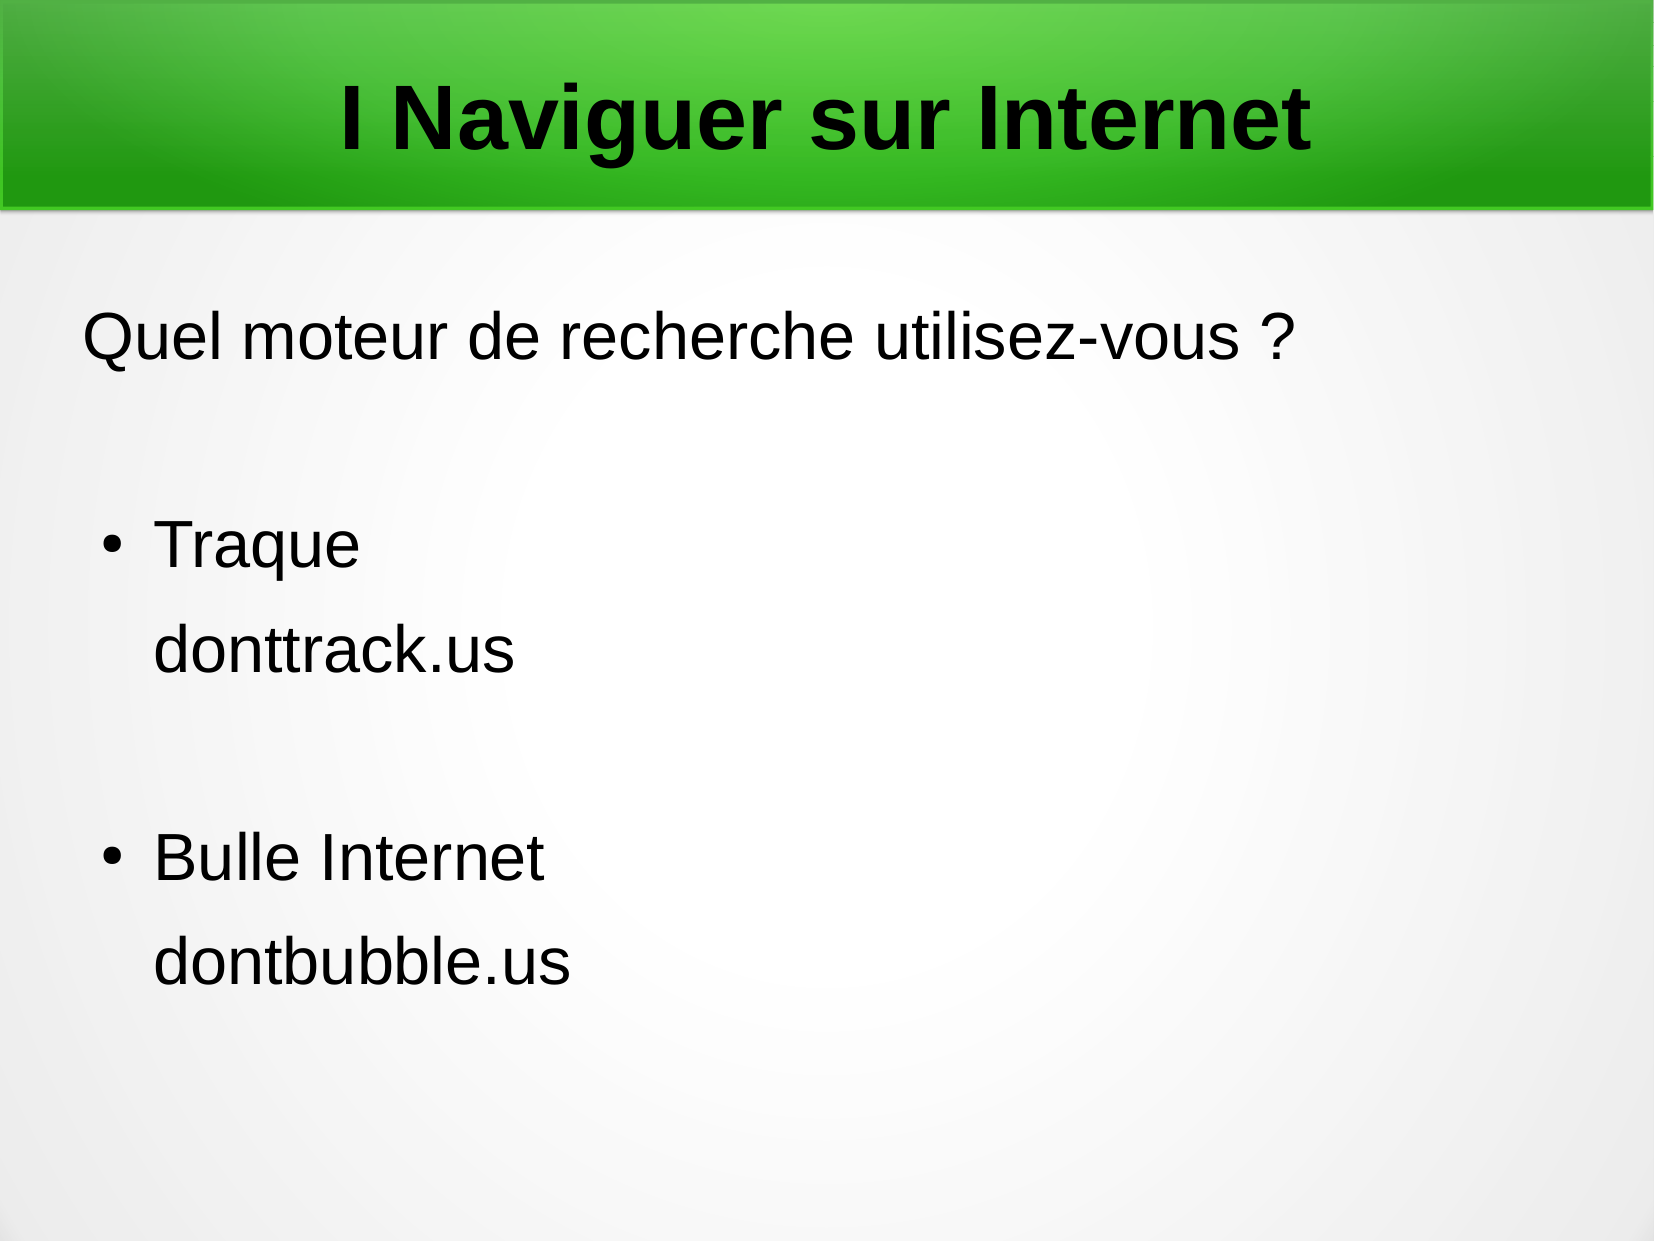

# I Naviguer sur Internet
Quel moteur de recherche utilisez-vous ?
Traque
donttrack.us
Bulle Internet
dontbubble.us